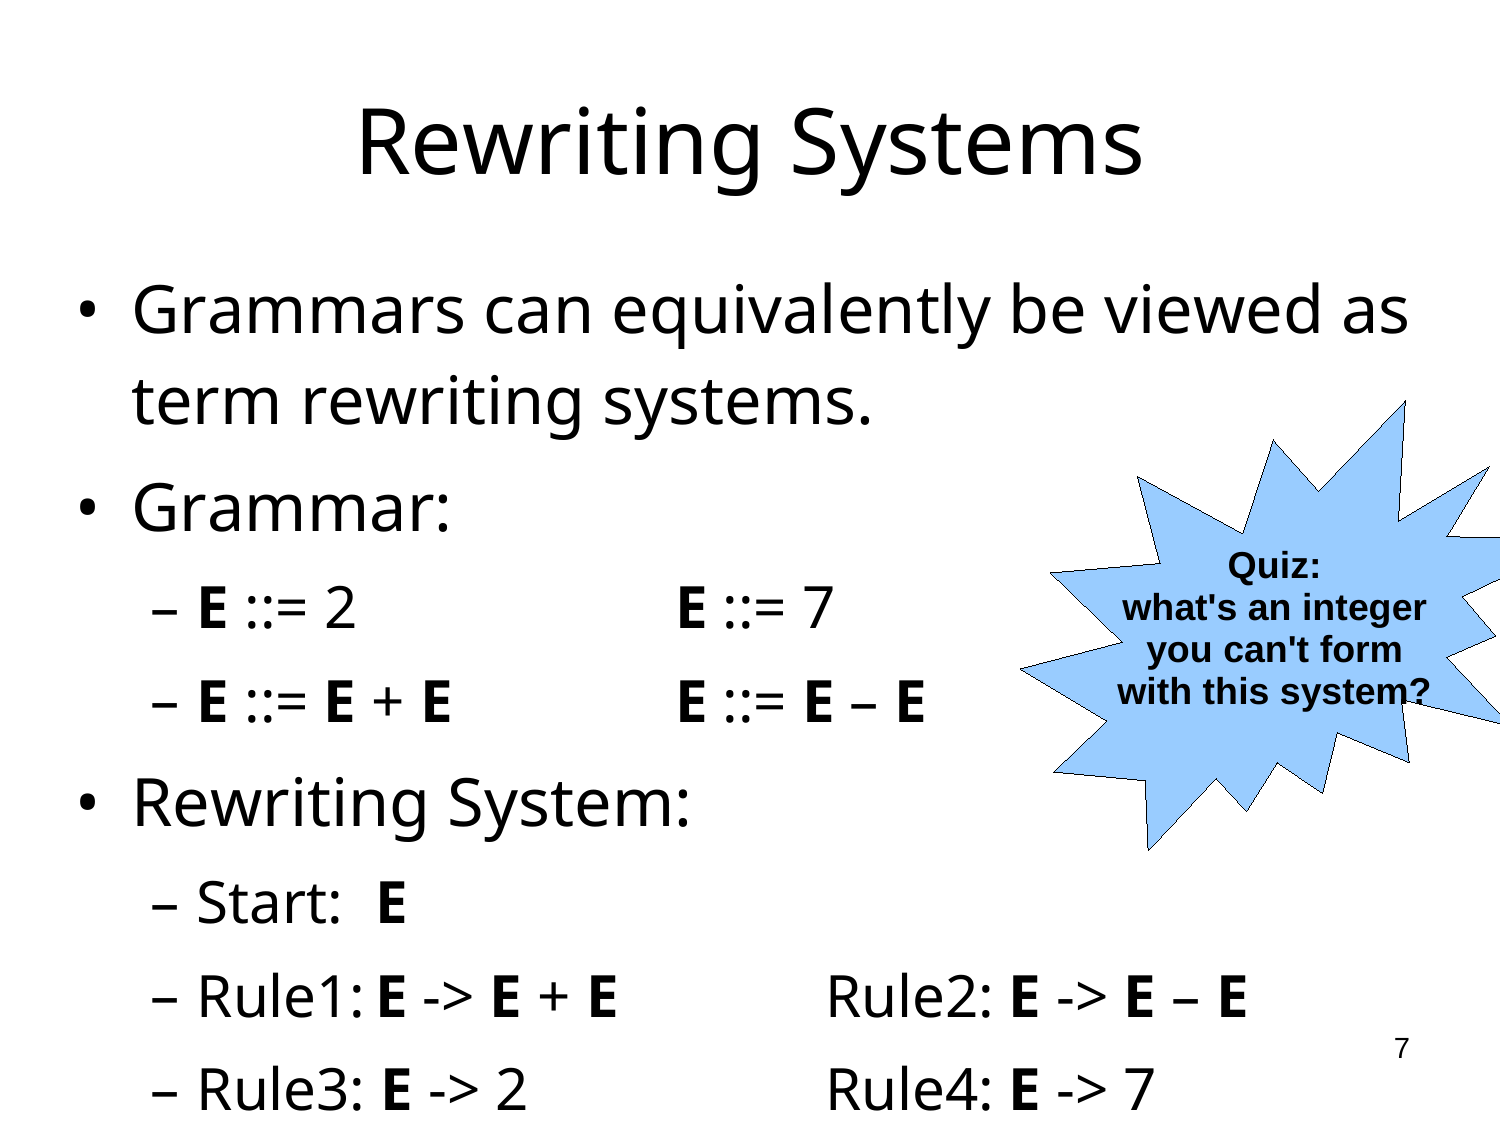

# Rewriting Systems
Grammars can equivalently be viewed as term rewriting systems.
Grammar:
E ::= 2			E ::= 7
E ::= E + E		E ::= E – E
Rewriting System:
Start: 	E
Rule1:	E -> E + E		Rule2: E -> E – E
Rule3: E -> 2	 	Rule4: E -> 7
Quiz:
what's an integer
you can't form
with this system?
7